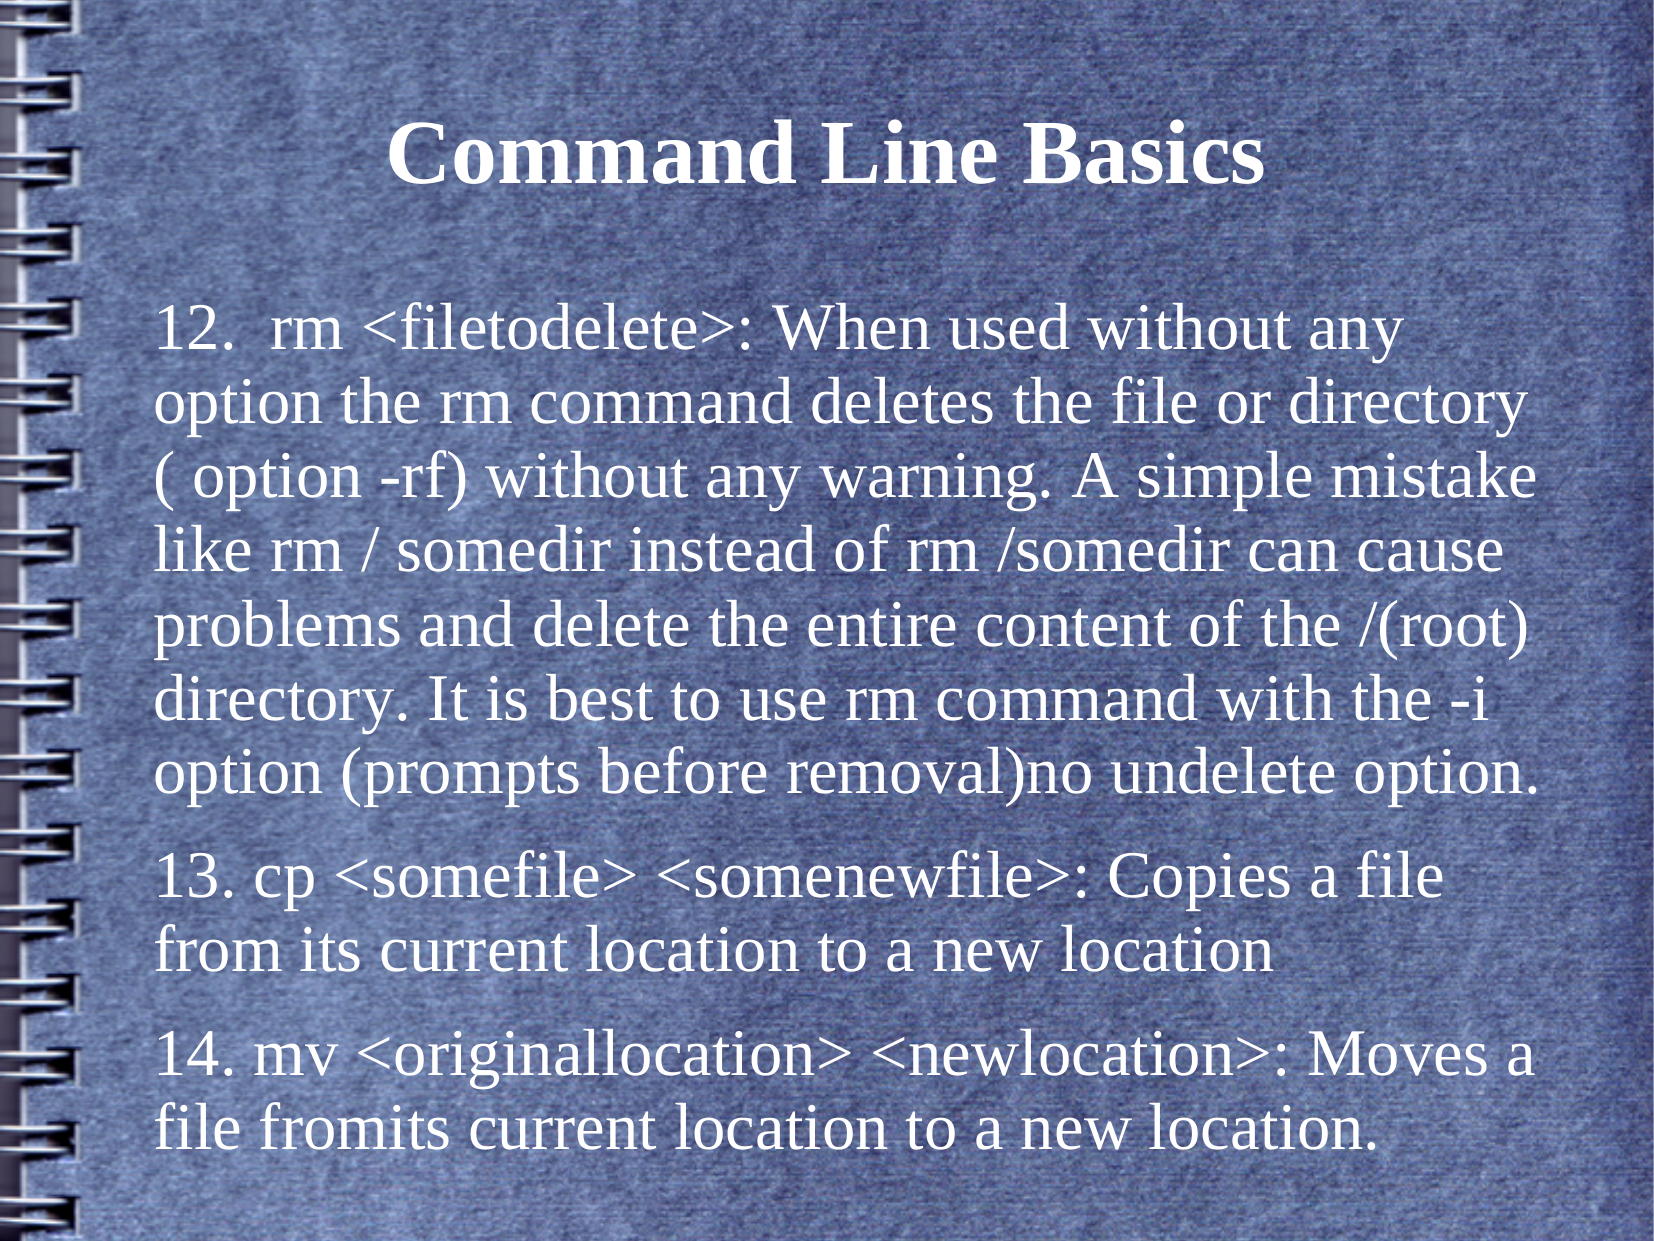

# Command Line Basics
12. rm <filetodelete>: When used without any option the rm command deletes the file or directory ( option -rf) without any warning. A simple mistake like rm / somedir instead of rm /somedir can cause problems and delete the entire content of the /(root) directory. It is best to use rm command with the -i option (prompts before removal)no undelete option.
13. cp <somefile> <somenewfile>: Copies a file from its current location to a new location
14. mv <originallocation> <newlocation>: Moves a file fromits current location to a new location.